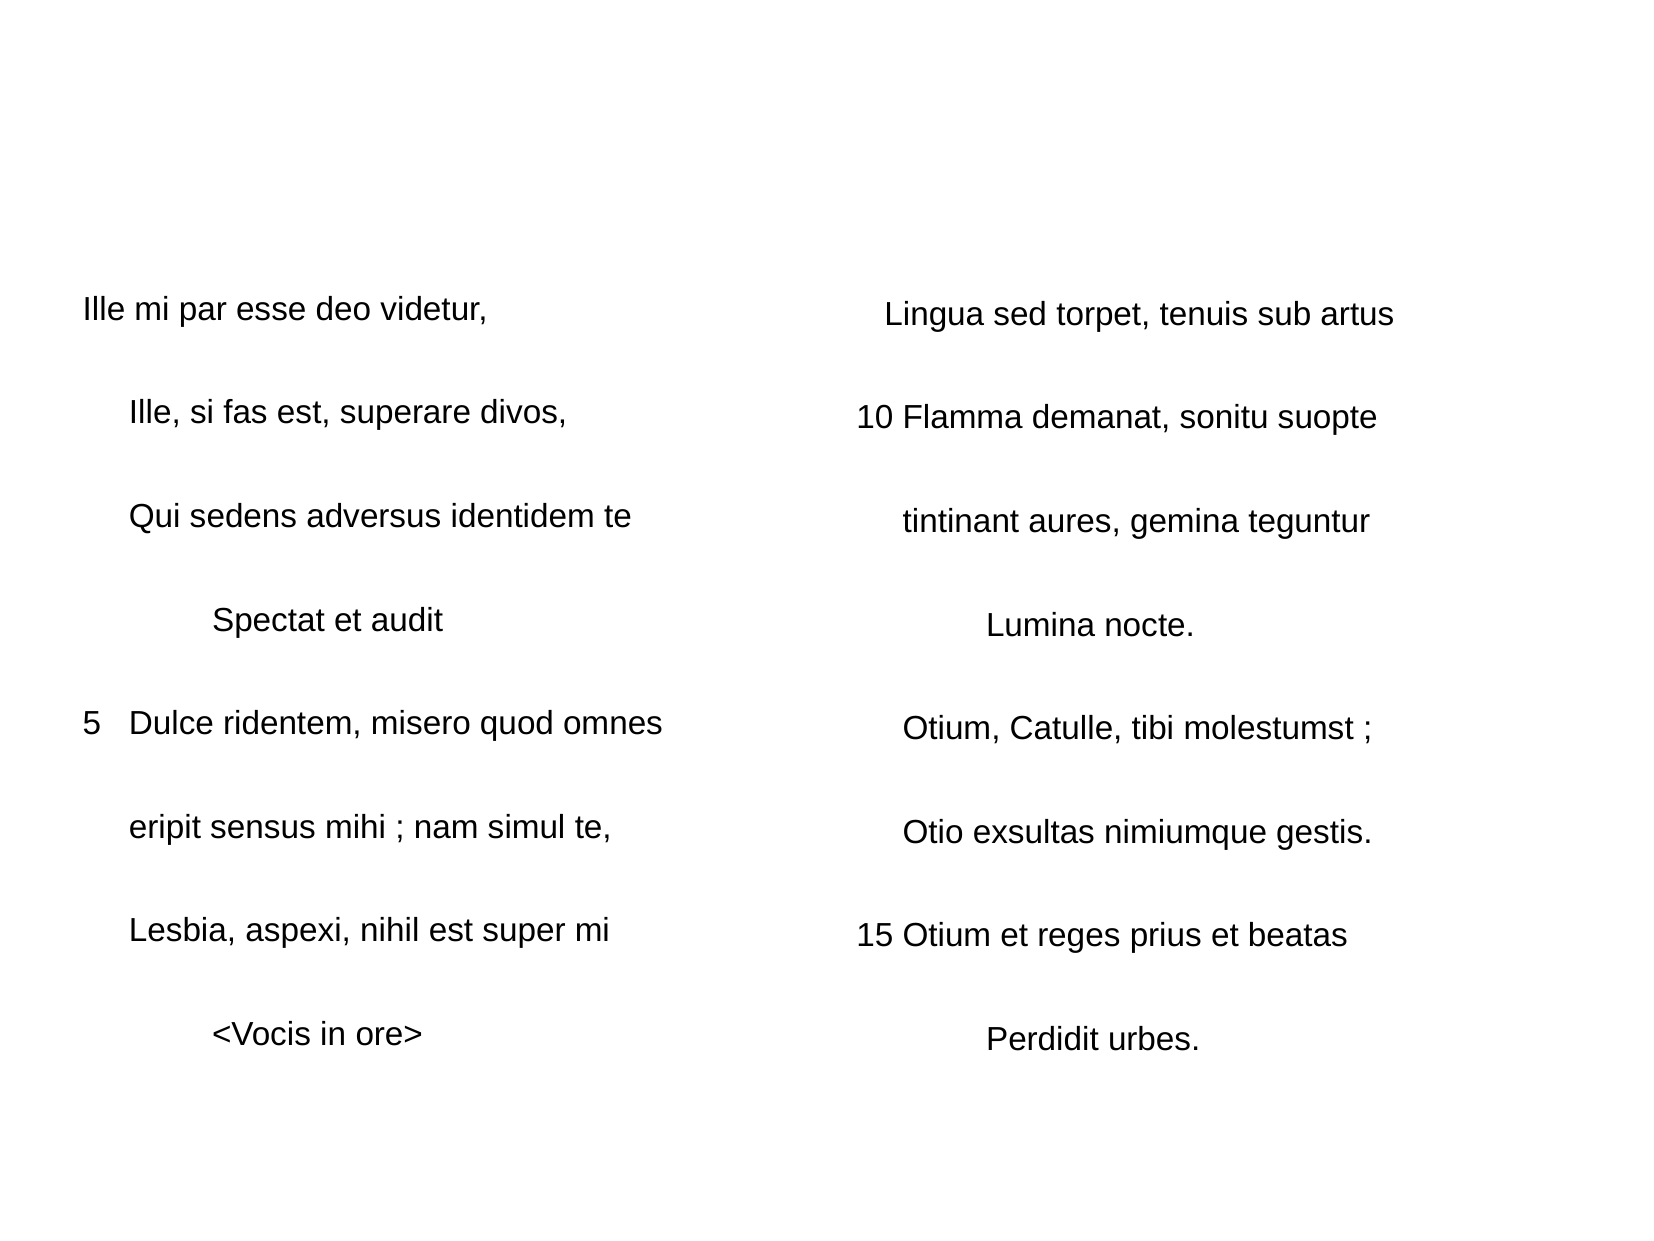

# Ille mi par esse deo videtur,
 Ille, si fas est, superare divos,
 Qui sedens adversus identidem te
 Spectat et audit
5 Dulce ridentem, misero quod omnes
 eripit sensus mihi ; nam simul te,
 Lesbia, aspexi, nihil est super mi
 <Vocis in ore>
 Lingua sed torpet, tenuis sub artus
10 Flamma demanat, sonitu suopte
 tintinant aures, gemina teguntur
 Lumina nocte.
 Otium, Catulle, tibi molestumst ;
 Otio exsultas nimiumque gestis.
15 Otium et reges prius et beatas
 Perdidit urbes.